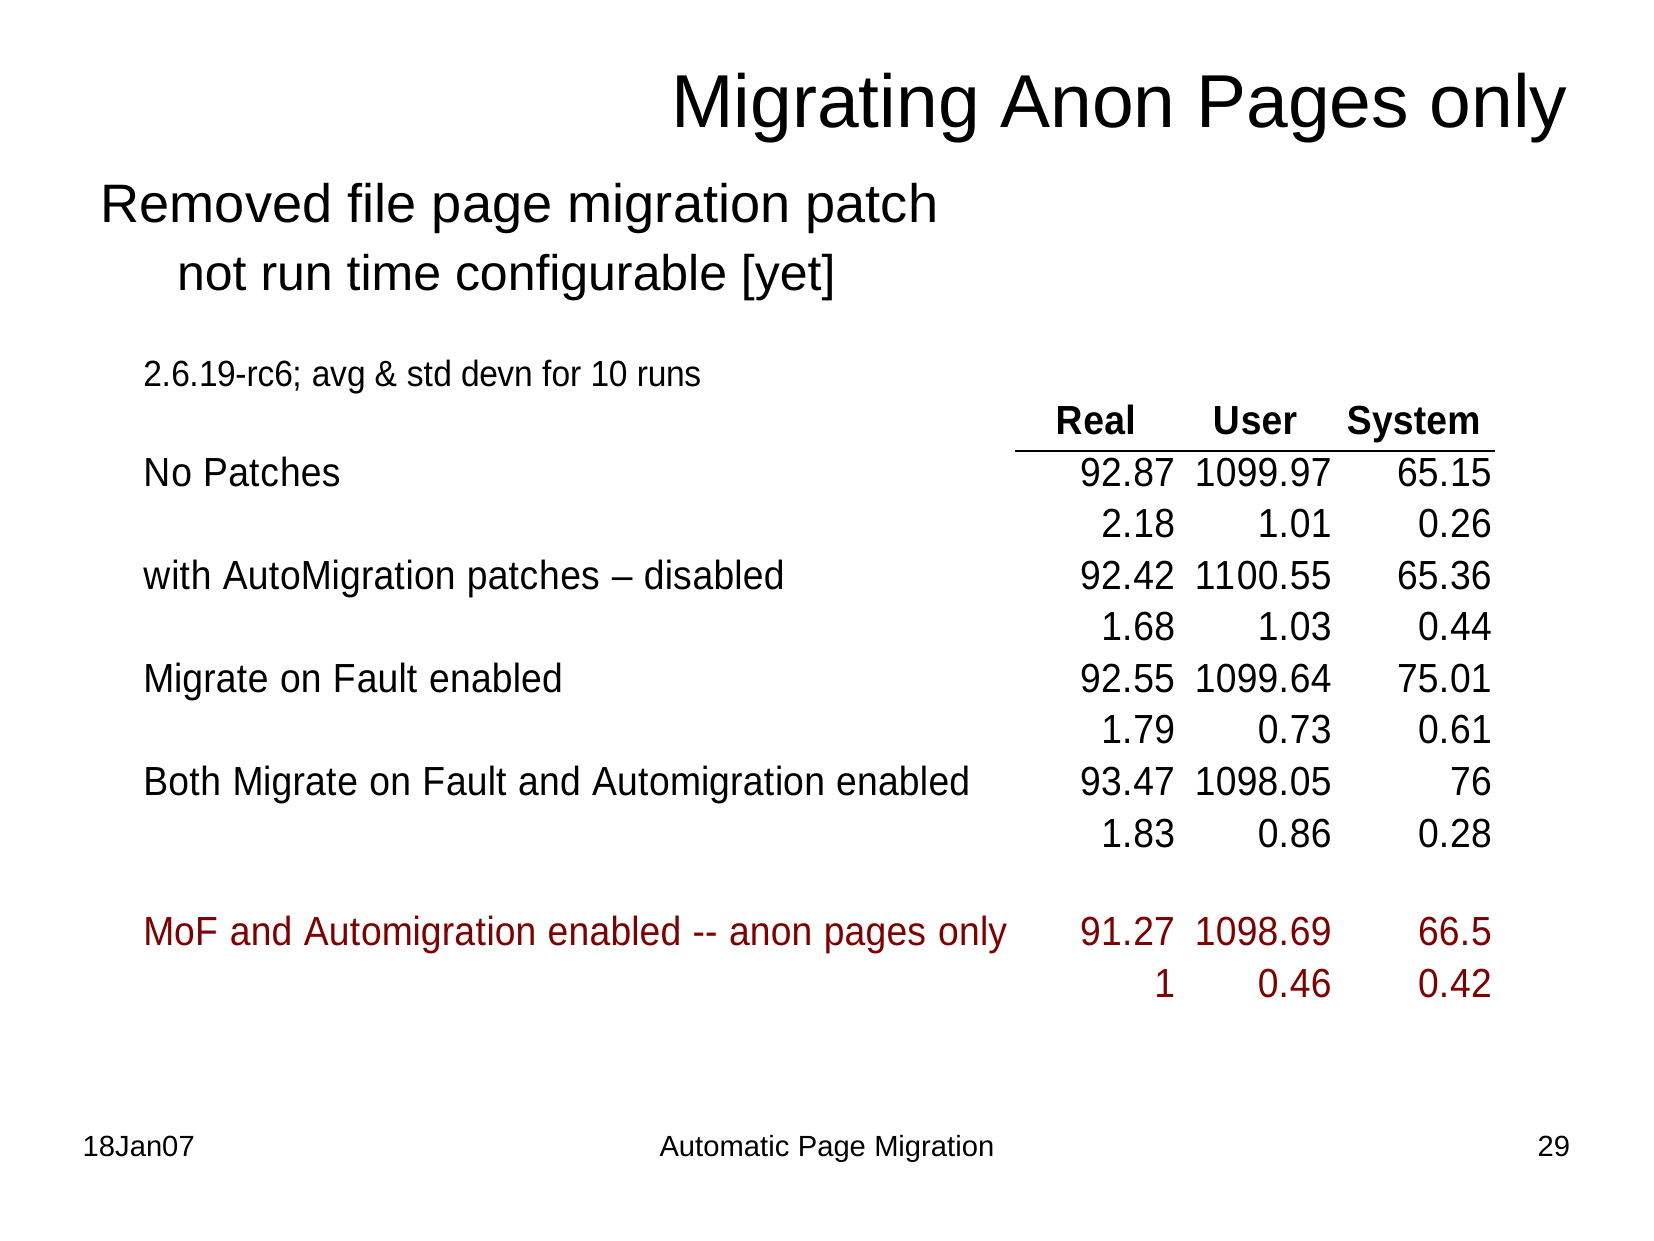

# Migrating Anon Pages only
Removed file page migration patch
not run time configurable [yet]
18Jan07
Automatic Page Migration
29